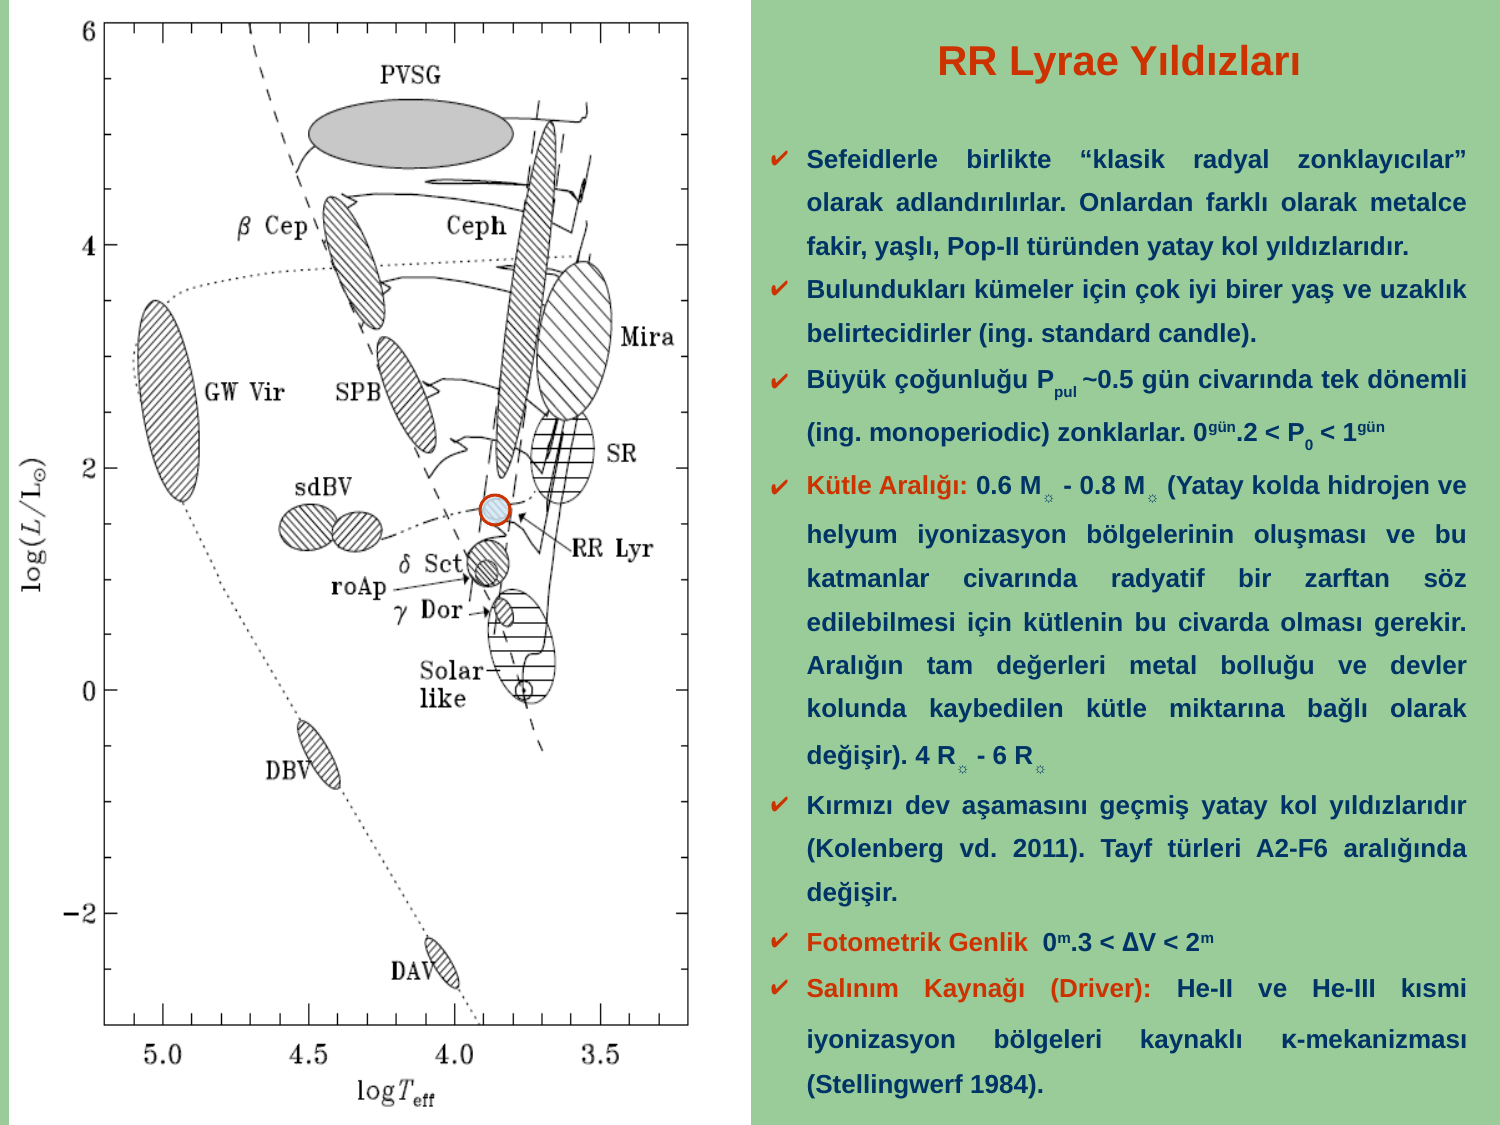

RR Lyrae Yıldızları
Sefeidlerle birlikte “klasik radyal zonklayıcılar” olarak adlandırılırlar. Onlardan farklı olarak metalce fakir, yaşlı, Pop-II türünden yatay kol yıldızlarıdır.
Bulundukları kümeler için çok iyi birer yaş ve uzaklık belirtecidirler (ing. standard candle).
Büyük çoğunluğu Ppul ~0.5 gün civarında tek dönemli (ing. monoperiodic) zonklarlar. 0gün.2 < P0 < 1gün
Kütle Aralığı: 0.6 M☼ - 0.8 M☼ (Yatay kolda hidrojen ve helyum iyonizasyon bölgelerinin oluşması ve bu katmanlar civarında radyatif bir zarftan söz edilebilmesi için kütlenin bu civarda olması gerekir. Aralığın tam değerleri metal bolluğu ve devler kolunda kaybedilen kütle miktarına bağlı olarak değişir). 4 R☼ - 6 R☼
Kırmızı dev aşamasını geçmiş yatay kol yıldızlarıdır (Kolenberg vd. 2011). Tayf türleri A2-F6 aralığında değişir.
Fotometrik Genlik 0m.3 < ΔV < 2m
Salınım Kaynağı (Driver): He-II ve He-III kısmi iyonizasyon bölgeleri kaynaklı κ-mekanizması (Stellingwerf 1984).